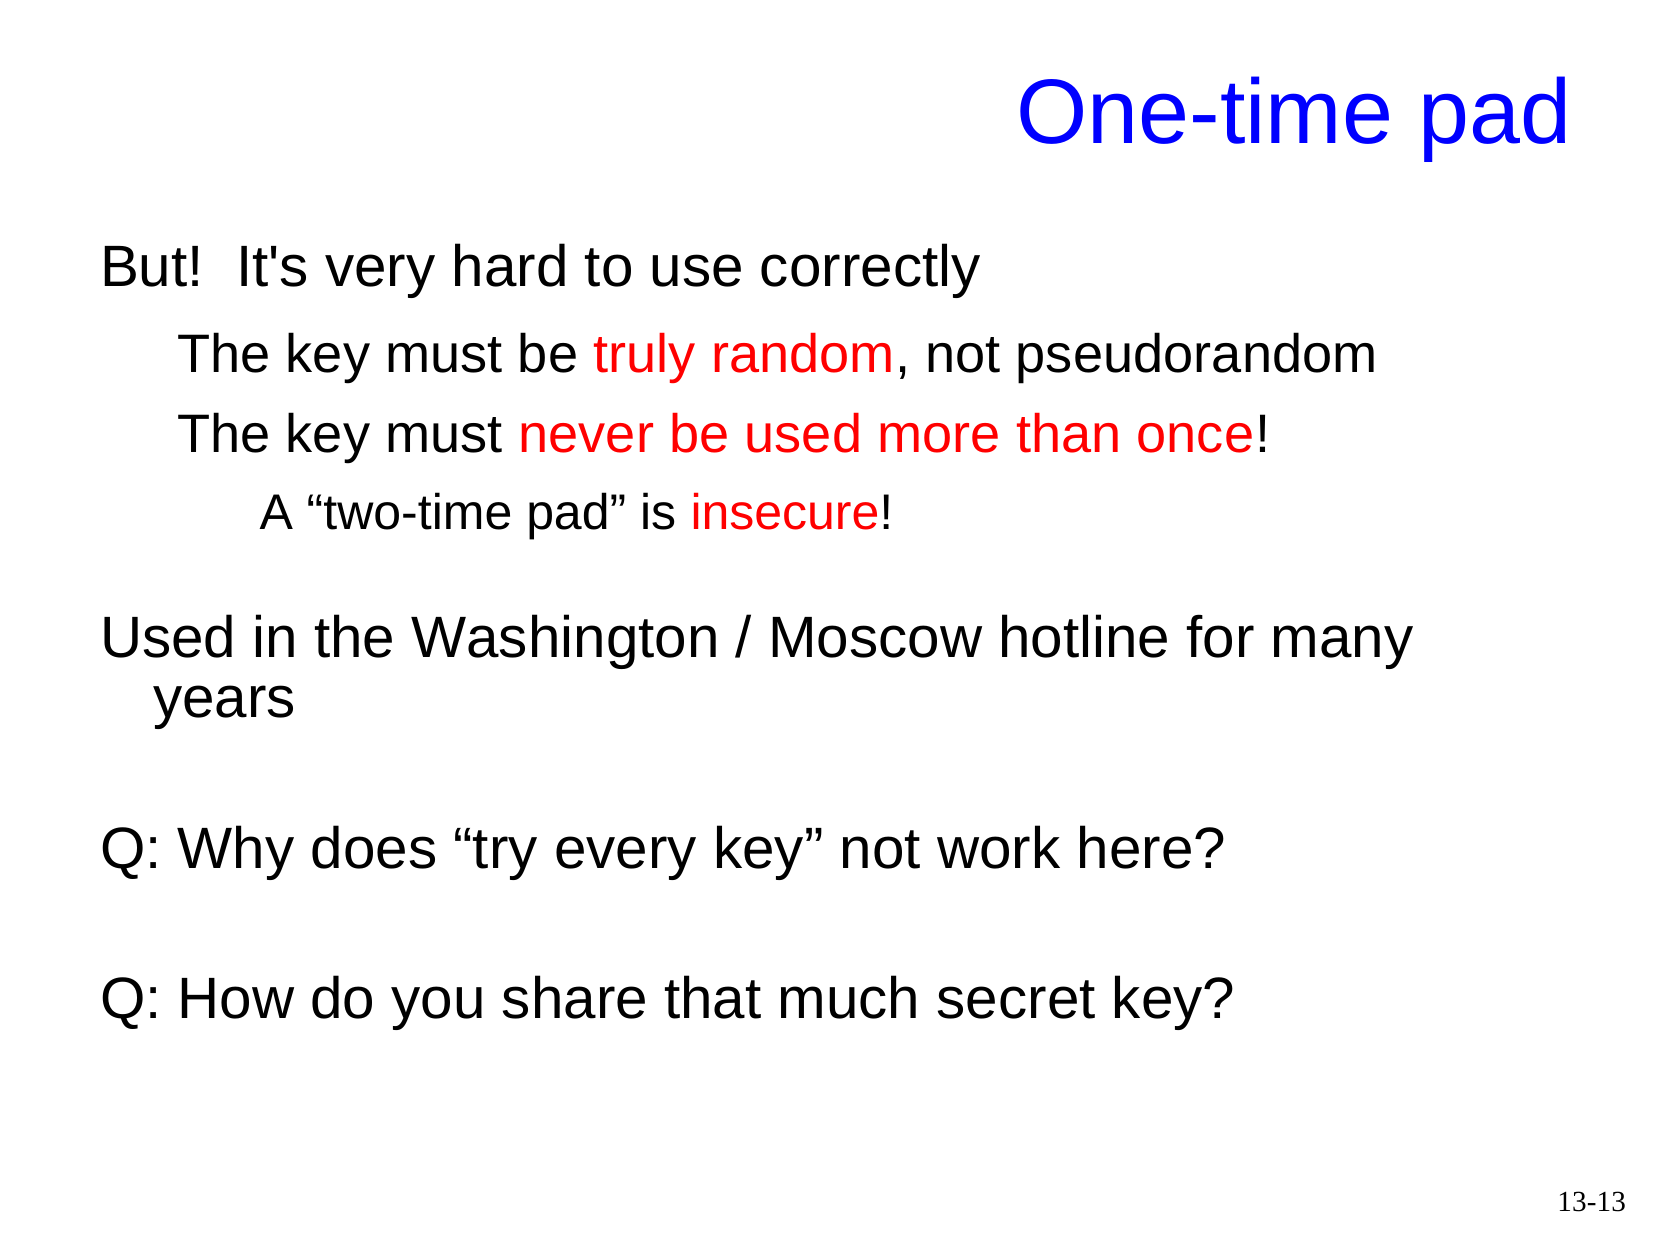

# One-time pad
But! It's very hard to use correctly
The key must be truly random, not pseudorandom
The key must never be used more than once!
A “two-time pad” is insecure!
Used in the Washington / Moscow hotline for many years
Q: Why does “try every key” not work here?
Q: How do you share that much secret key?